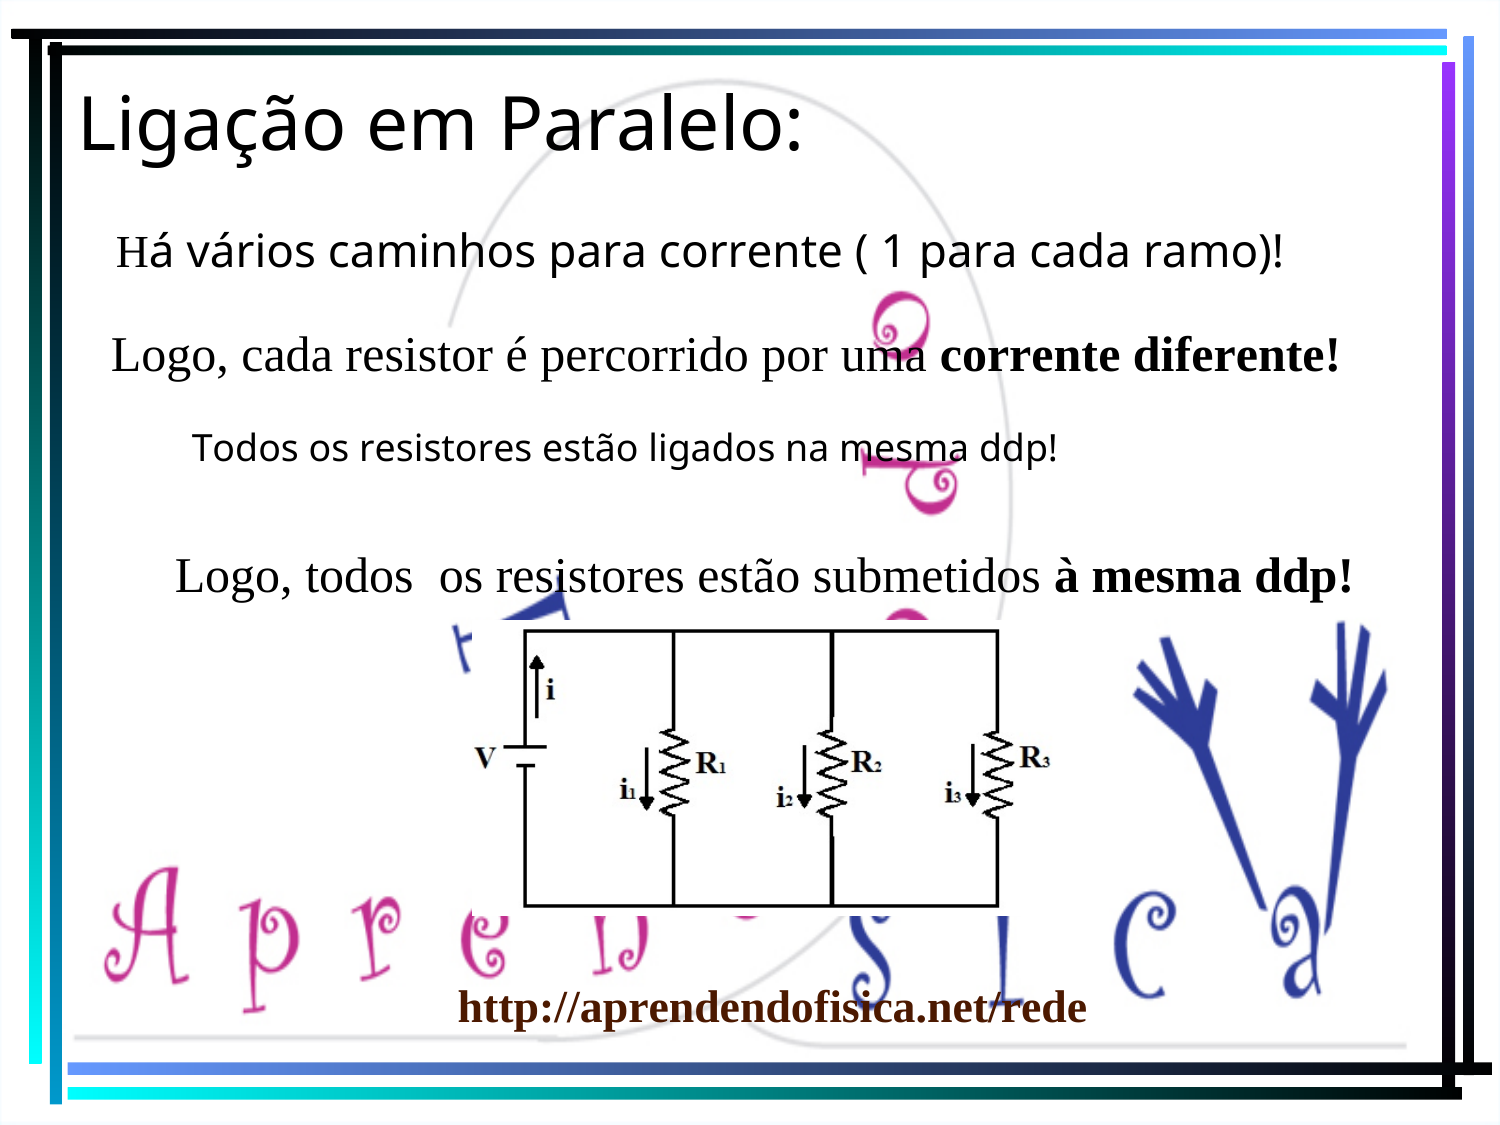

# Ligação em Paralelo:
 Há vários caminhos para corrente ( 1 para cada ramo)!
 Logo, cada resistor é percorrido por uma corrente diferente!
Todos os resistores estão ligados na mesma ddp!
 Logo, todos os resistores estão submetidos à mesma ddp!
http://aprendendofisica.net/rede